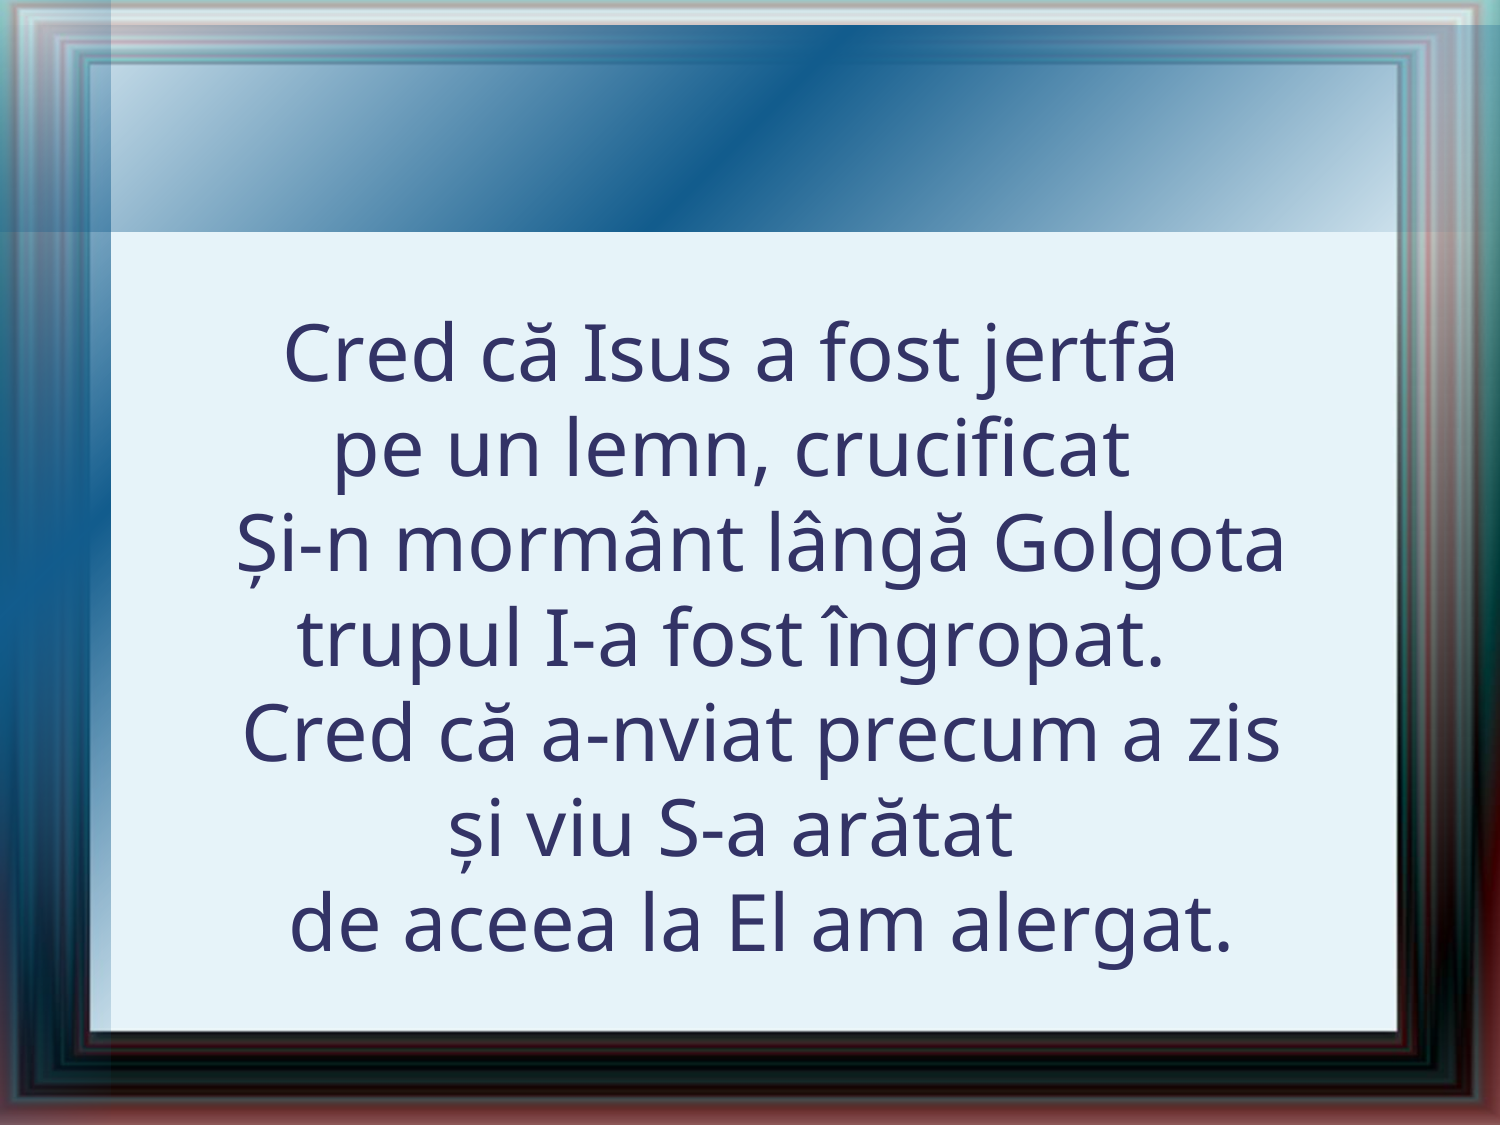

# Cred că Isus a fost jertfă pe un lemn, crucificat Şi-n mormânt lângă Golgota trupul I-a fost îngropat. Cred că a-nviat precum a zis şi viu S-a arătat de aceea la El am alergat.